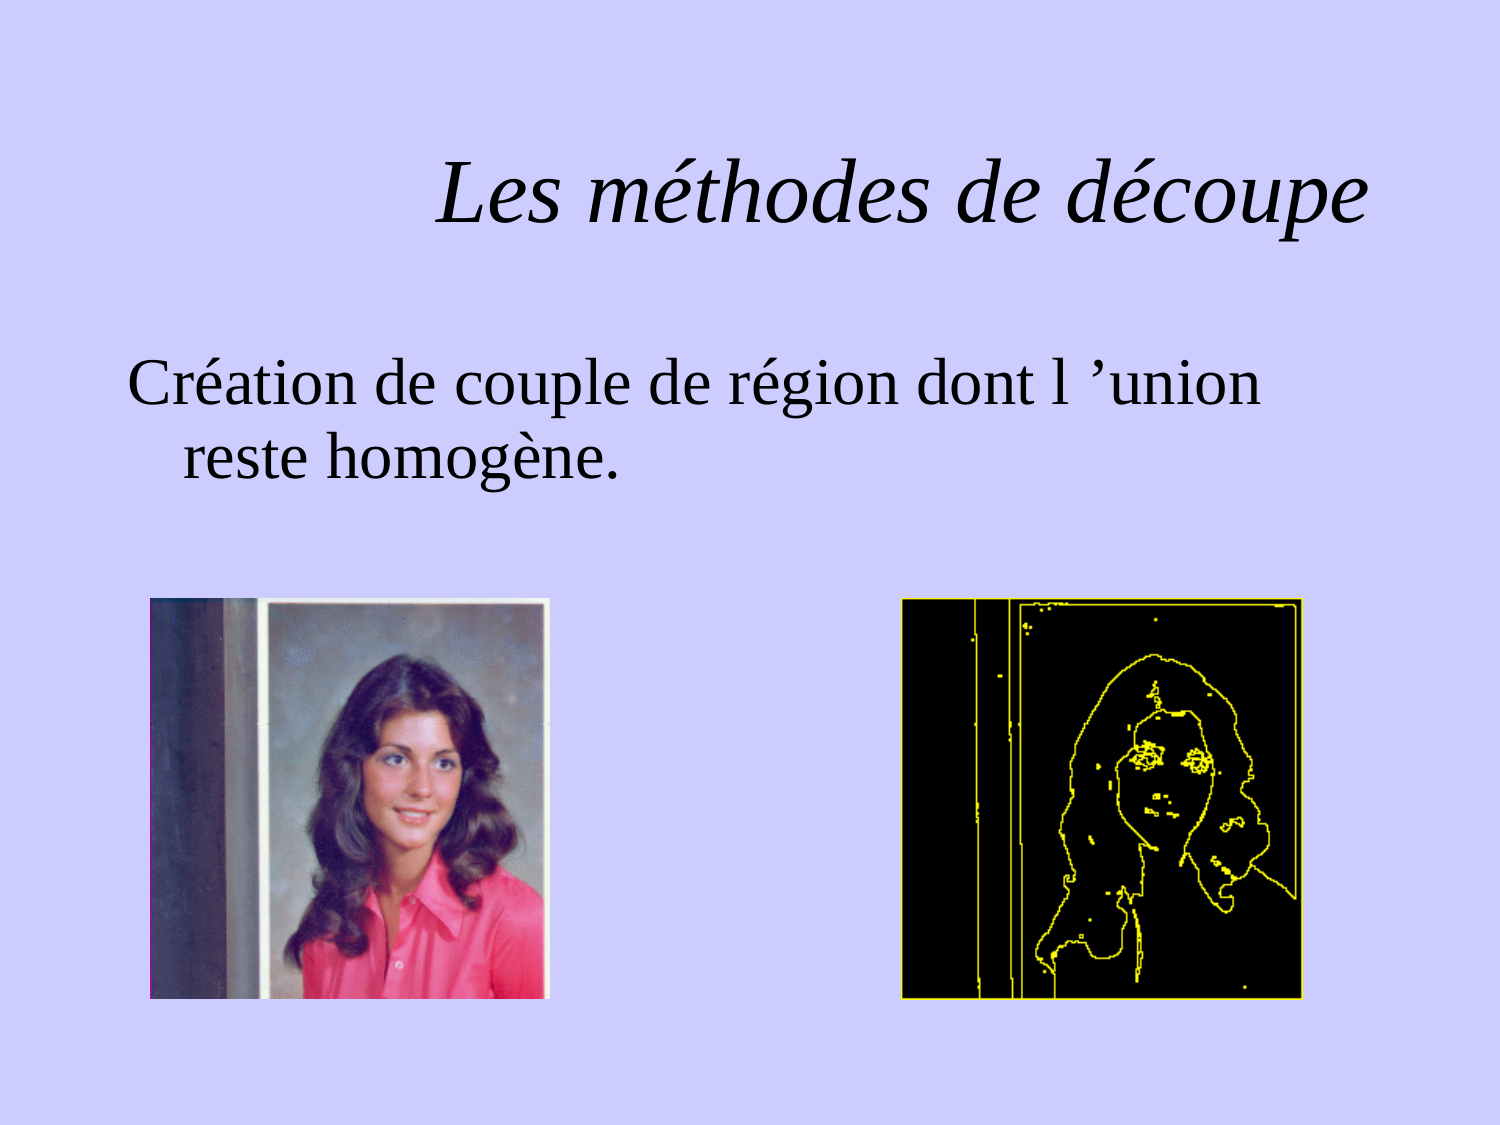

# Les méthodes de découpe
Création de couple de région dont l ’union reste homogène.